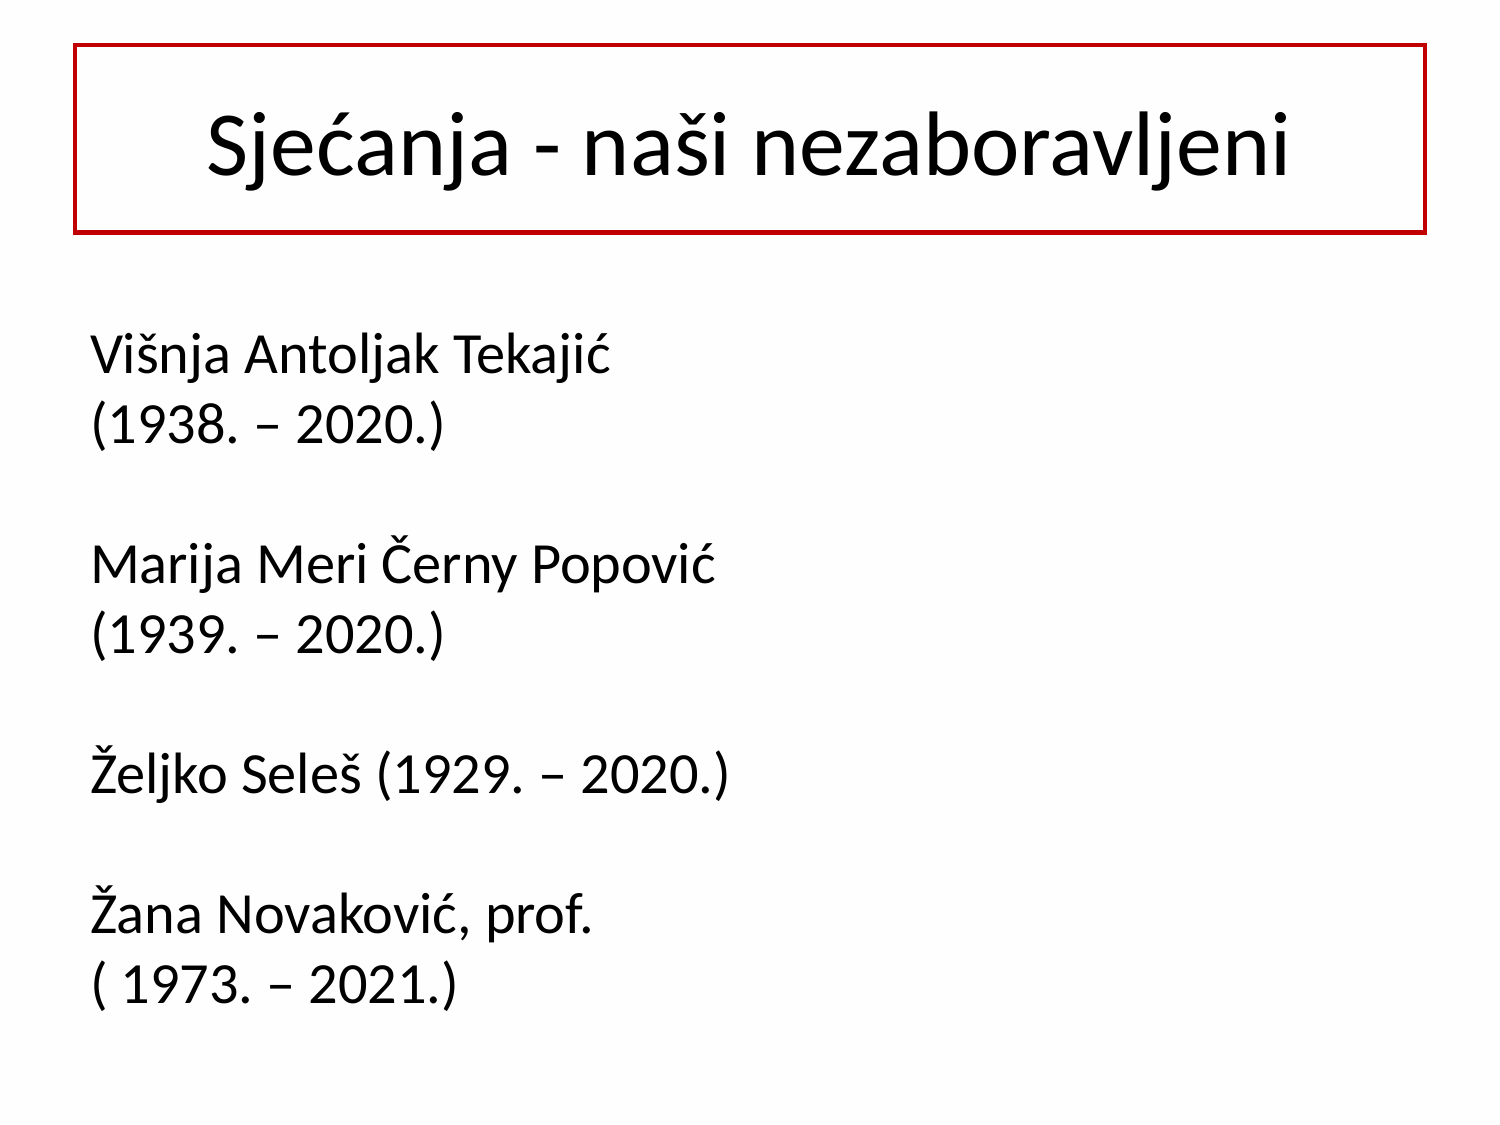

# Sjećanja - naši nezaboravljeni
Višnja Antoljak Tekajić
(1938. – 2020.)
Marija Meri Černy Popović
(1939. – 2020.)
Željko Seleš (1929. – 2020.)
Žana Novaković, prof.
( 1973. – 2021.)